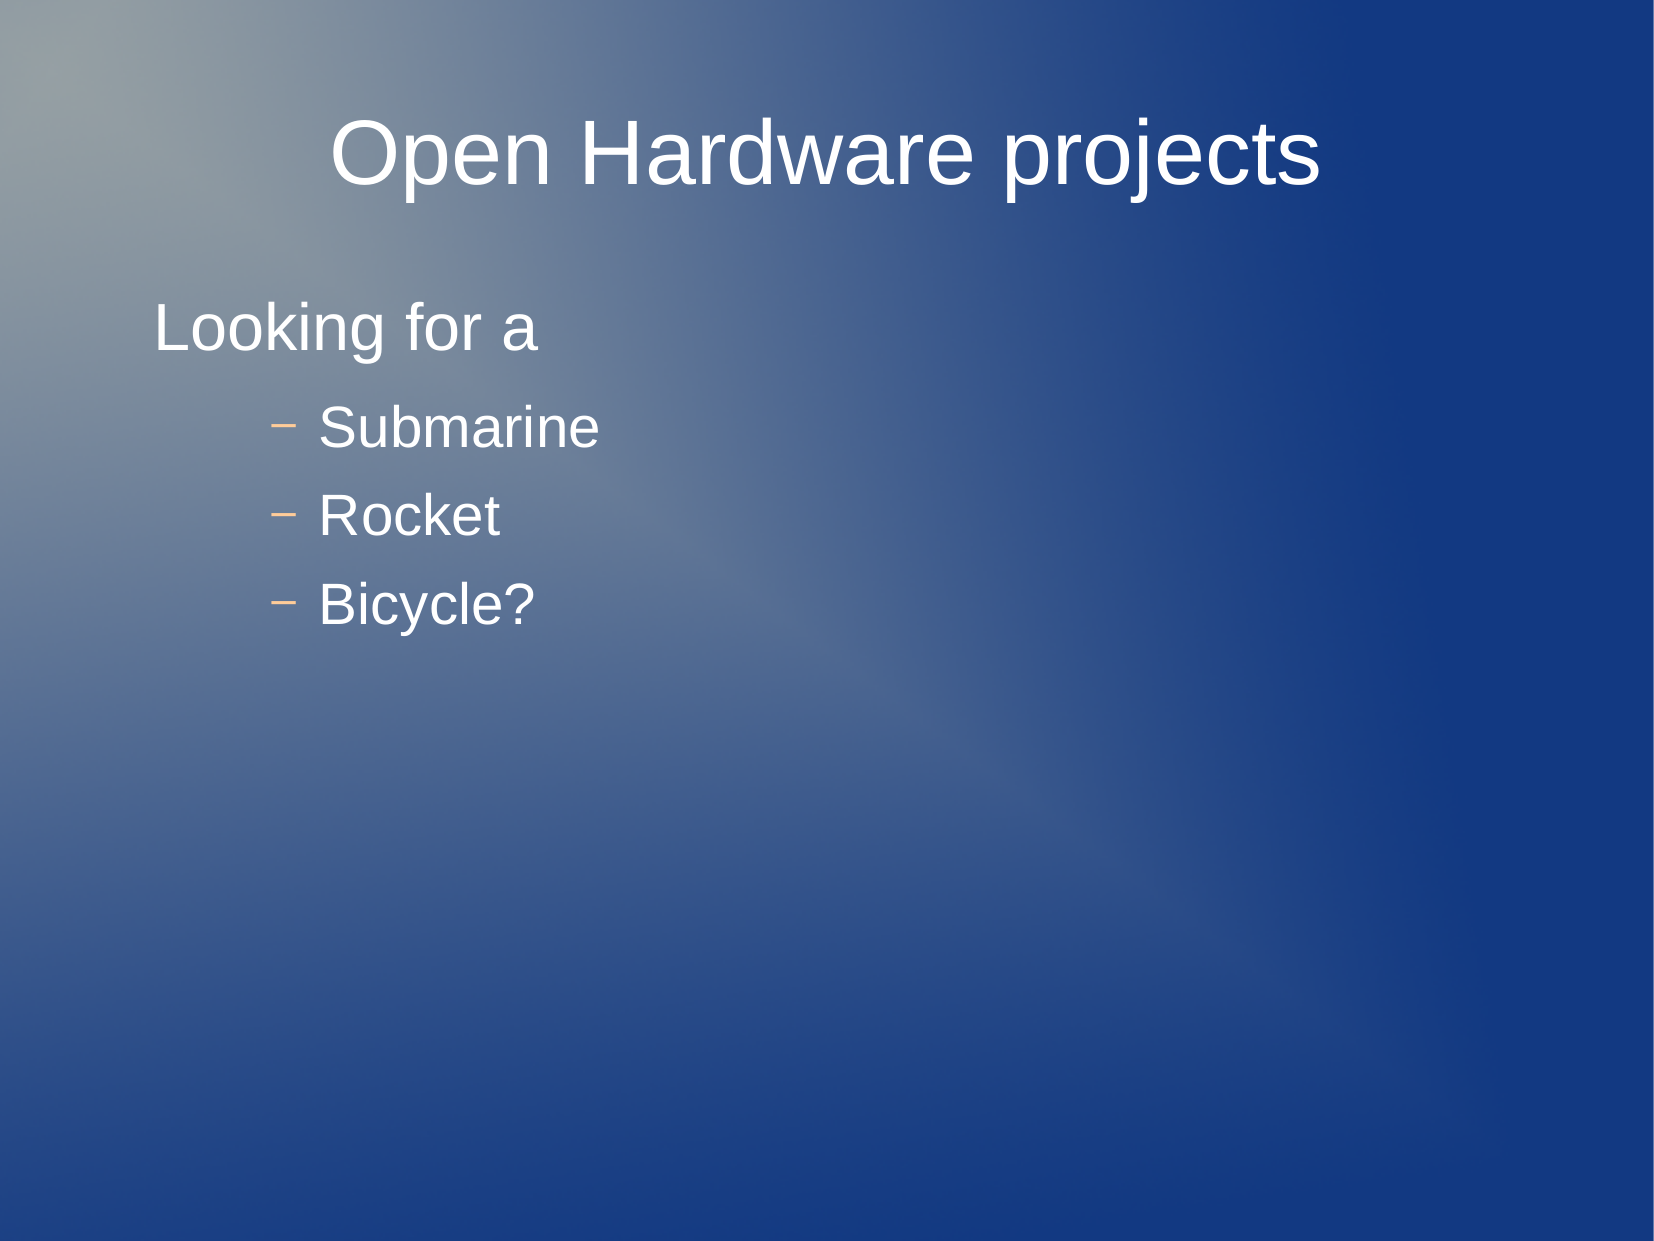

# Open Hardware projects
Looking for a
Submarine
Rocket
Bicycle?